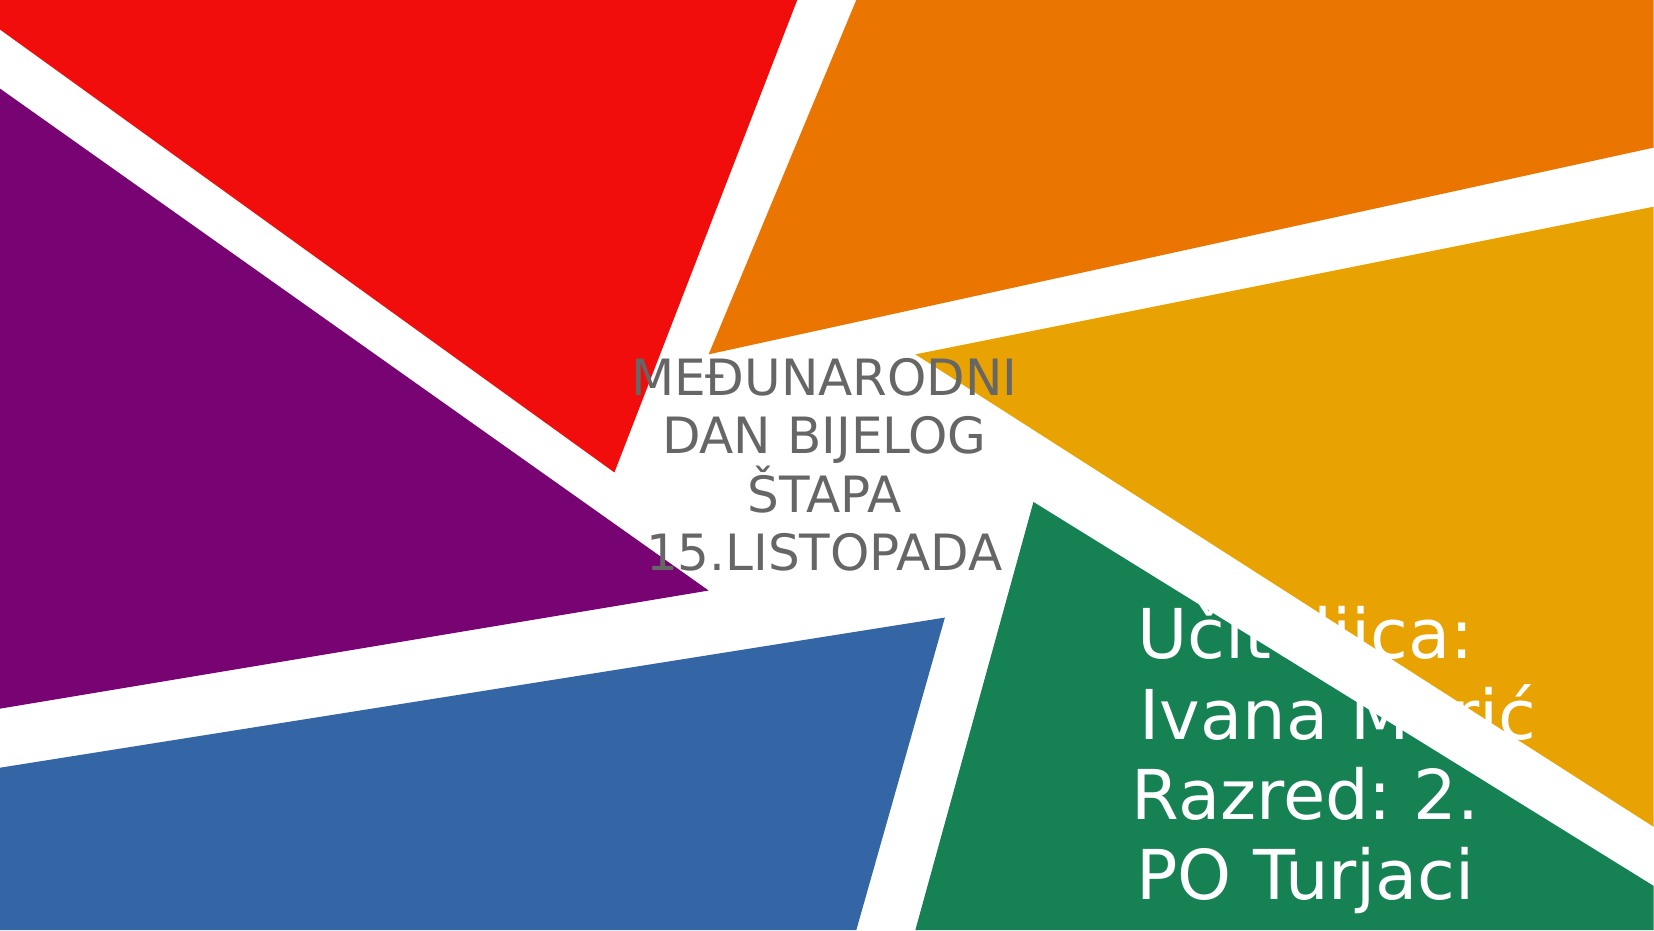

# MEĐUNARODNI DAN BIJELOG ŠTAPA
15.LISTOPADA
Učiteljica:
 Ivana Marić
Razred: 2.
PO Turjaci